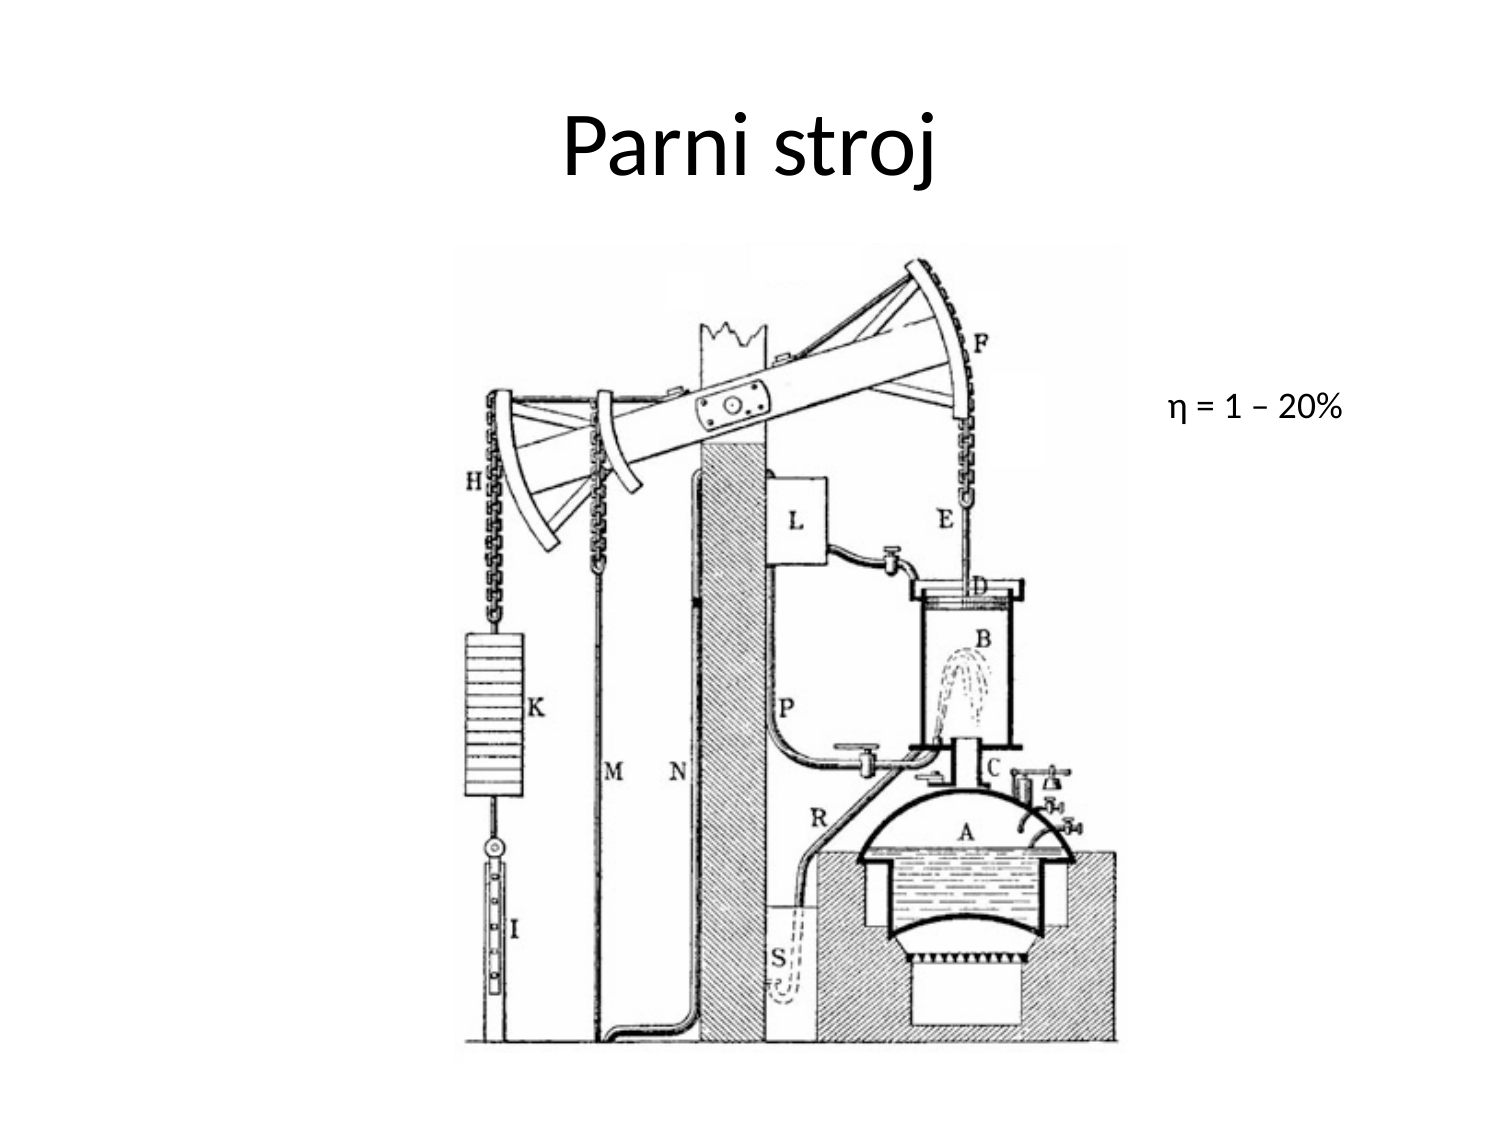

# Parni stroj
η = 1 – 20%